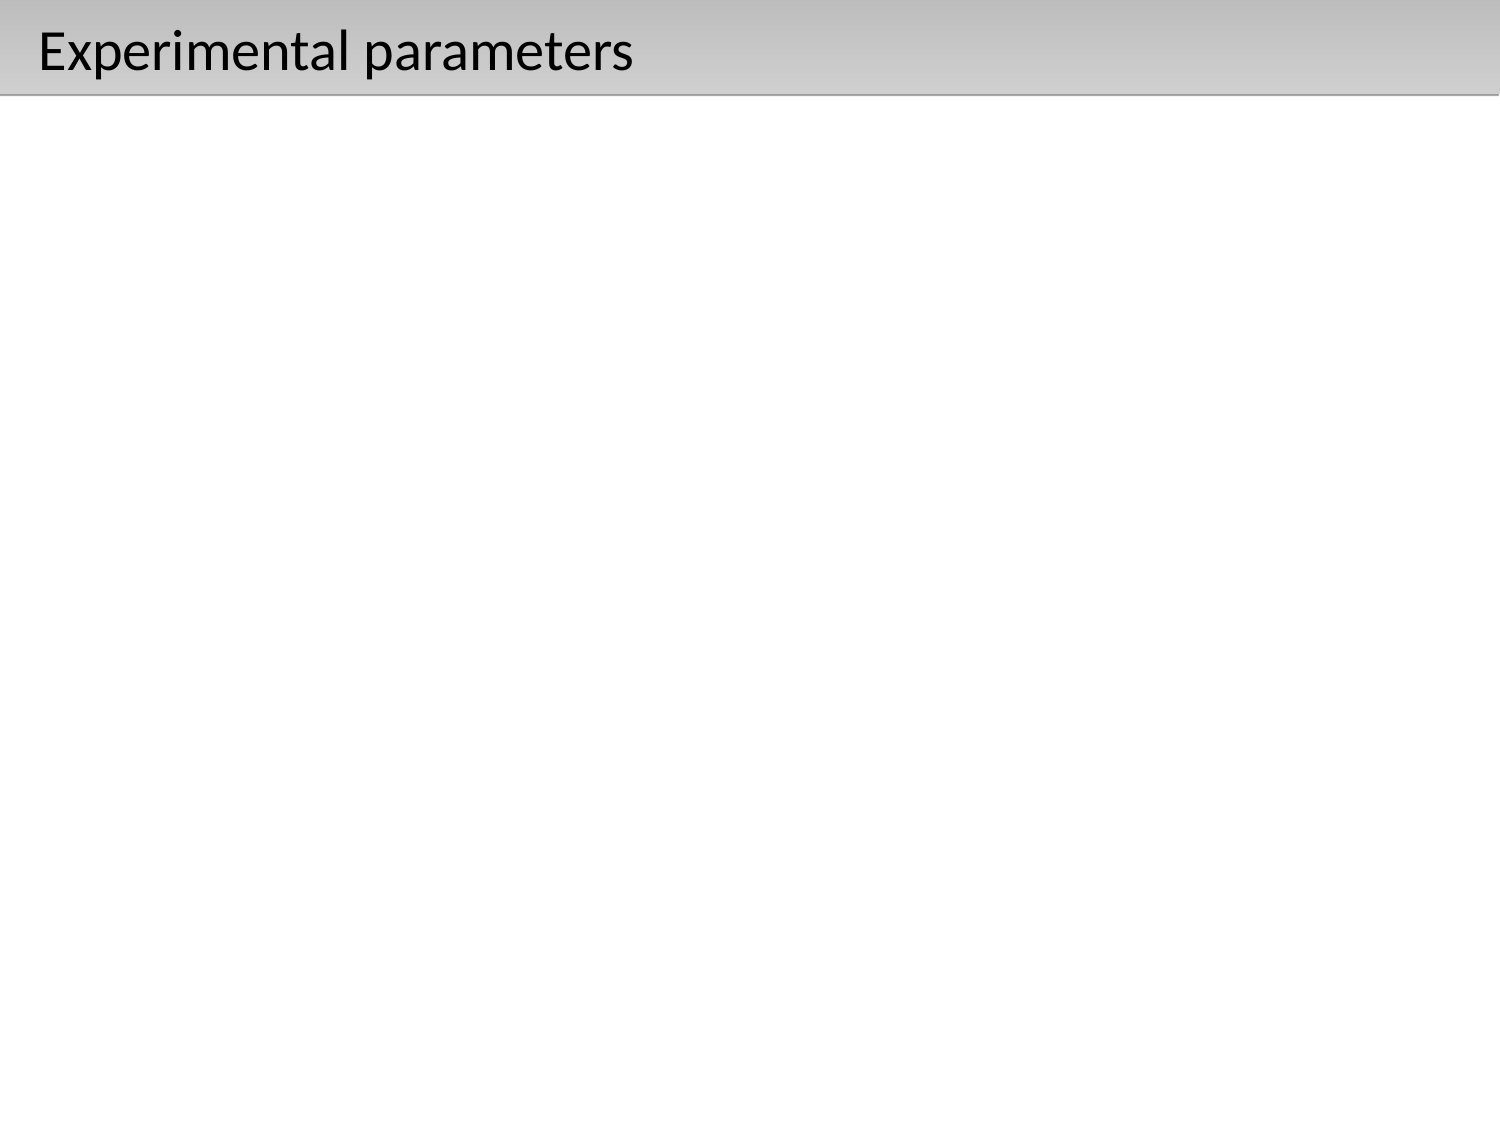

# Experimental parameters
Acquisition time
Increasing the acquisition time will lead to photobleaching of the fluorophore for instance Venus YFP variant will photo bleach after 250 ms on average and this leads to decreased signal to noise
Increasing the acquisition time leads to increased variation in the integrated fluorescence intensity due to the stochasticity of different fluorophores photobleaching at different times
Even for the membrane immobilized Venus fluorophore it slowly diffuses during the long long acquisition time which further contributes to blurred images
Time interval of 3 min between two consecutive acquisition allows
Cells to grow with minimal photodamge
If severe photodamage is induced cells will stop dividing after one or two generations
With optimal conditions cells keep dividing for more than 5 hours
If you are about to track only newly generated YFP – use photobleaching strategy
Immediately after 100 ms acquisition photobleach for 1000 ms
General guideline is that photobleaching period must be at least 4 times longer than acquisition